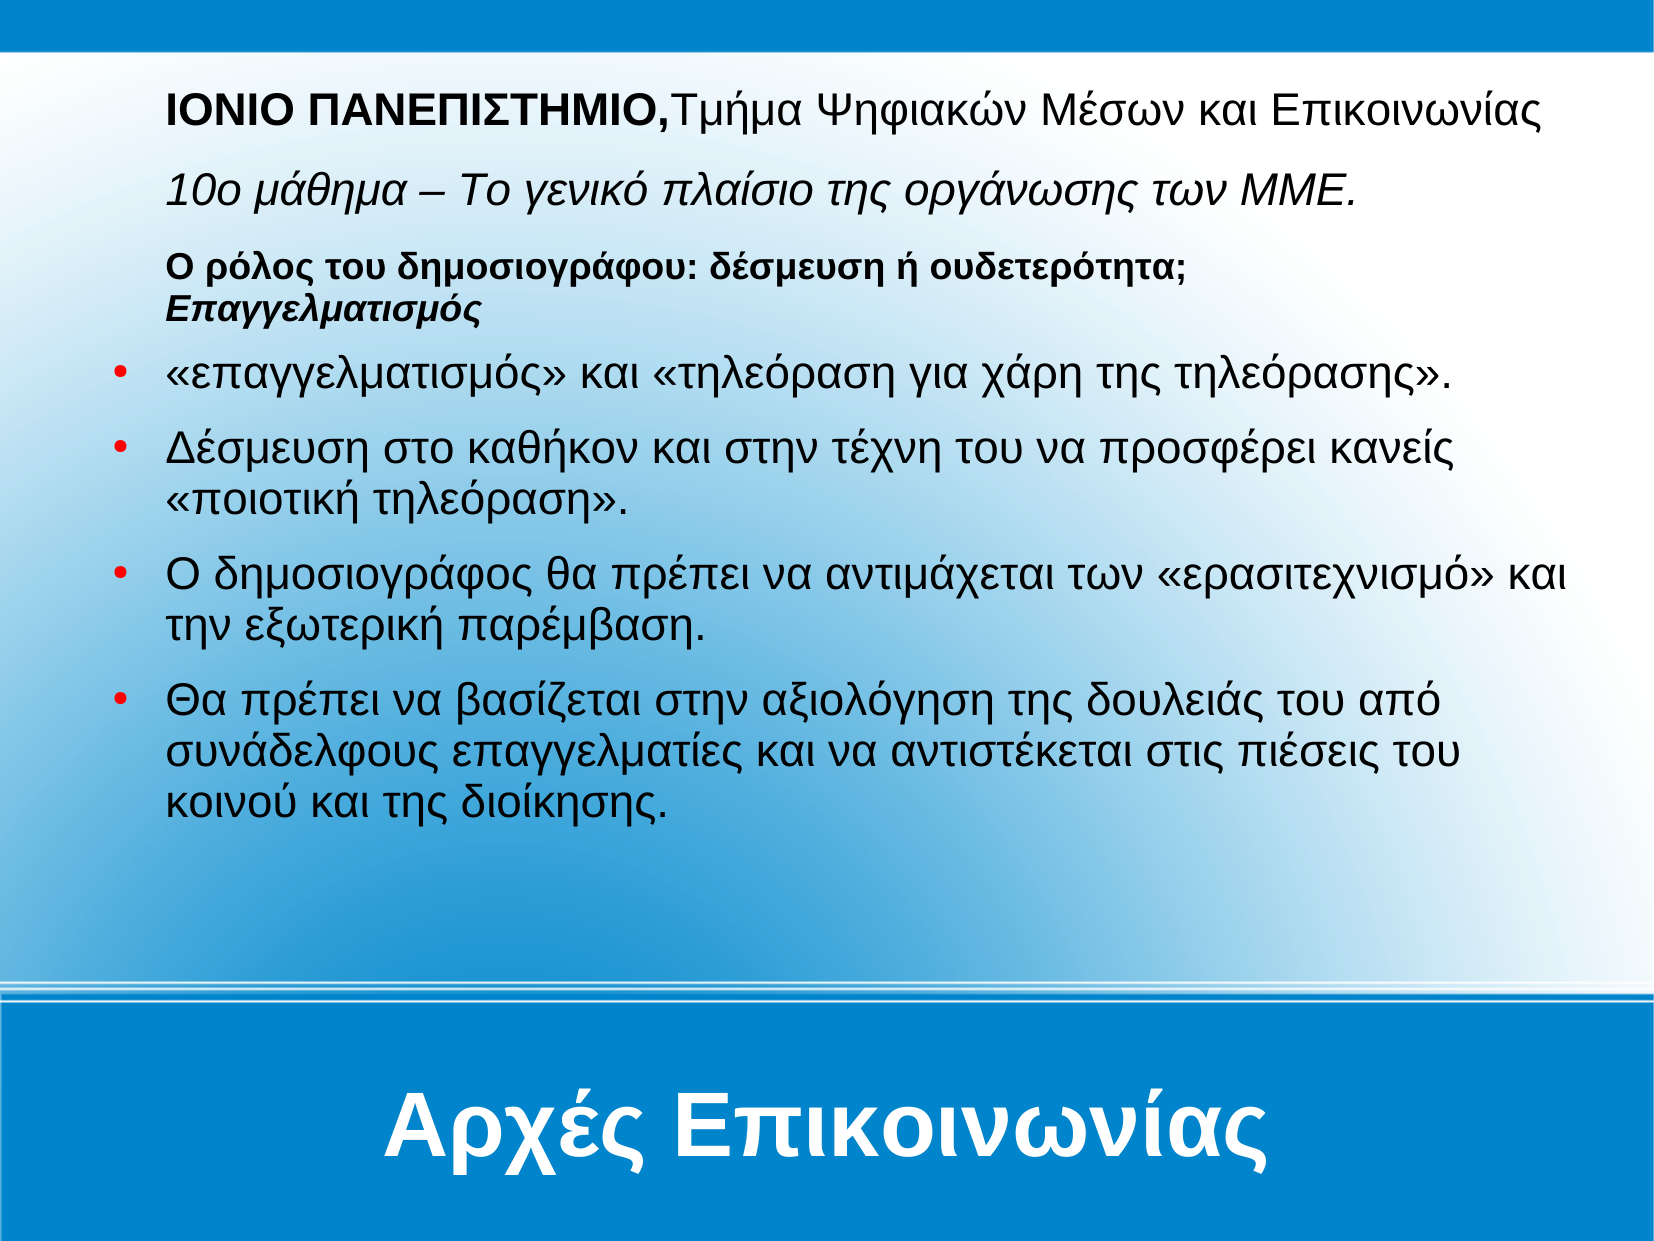

ΙΟΝΙΟ ΠΑΝΕΠΙΣΤΗΜΙΟ,Τμήμα Ψηφιακών Μέσων και Επικοινωνίας
10ο μάθημα – Το γενικό πλαίσιο της οργάνωσης των ΜΜΕ.
Ο ρόλος του δημοσιογράφου: δέσμευση ή ουδετερότητα;
Επαγγελματισμός
«επαγγελματισμός» και «τηλεόραση για χάρη της τηλεόρασης».
Δέσμευση στο καθήκον και στην τέχνη του να προσφέρει κανείς «ποιοτική τηλεόραση».
Ο δημοσιογράφος θα πρέπει να αντιμάχεται των «ερασιτεχνισμό» και την εξωτερική παρέμβαση.
Θα πρέπει να βασίζεται στην αξιολόγηση της δουλειάς του από συνάδελφους επαγγελματίες και να αντιστέκεται στις πιέσεις του κοινού και της διοίκησης.
# Αρχές Επικοινωνίας